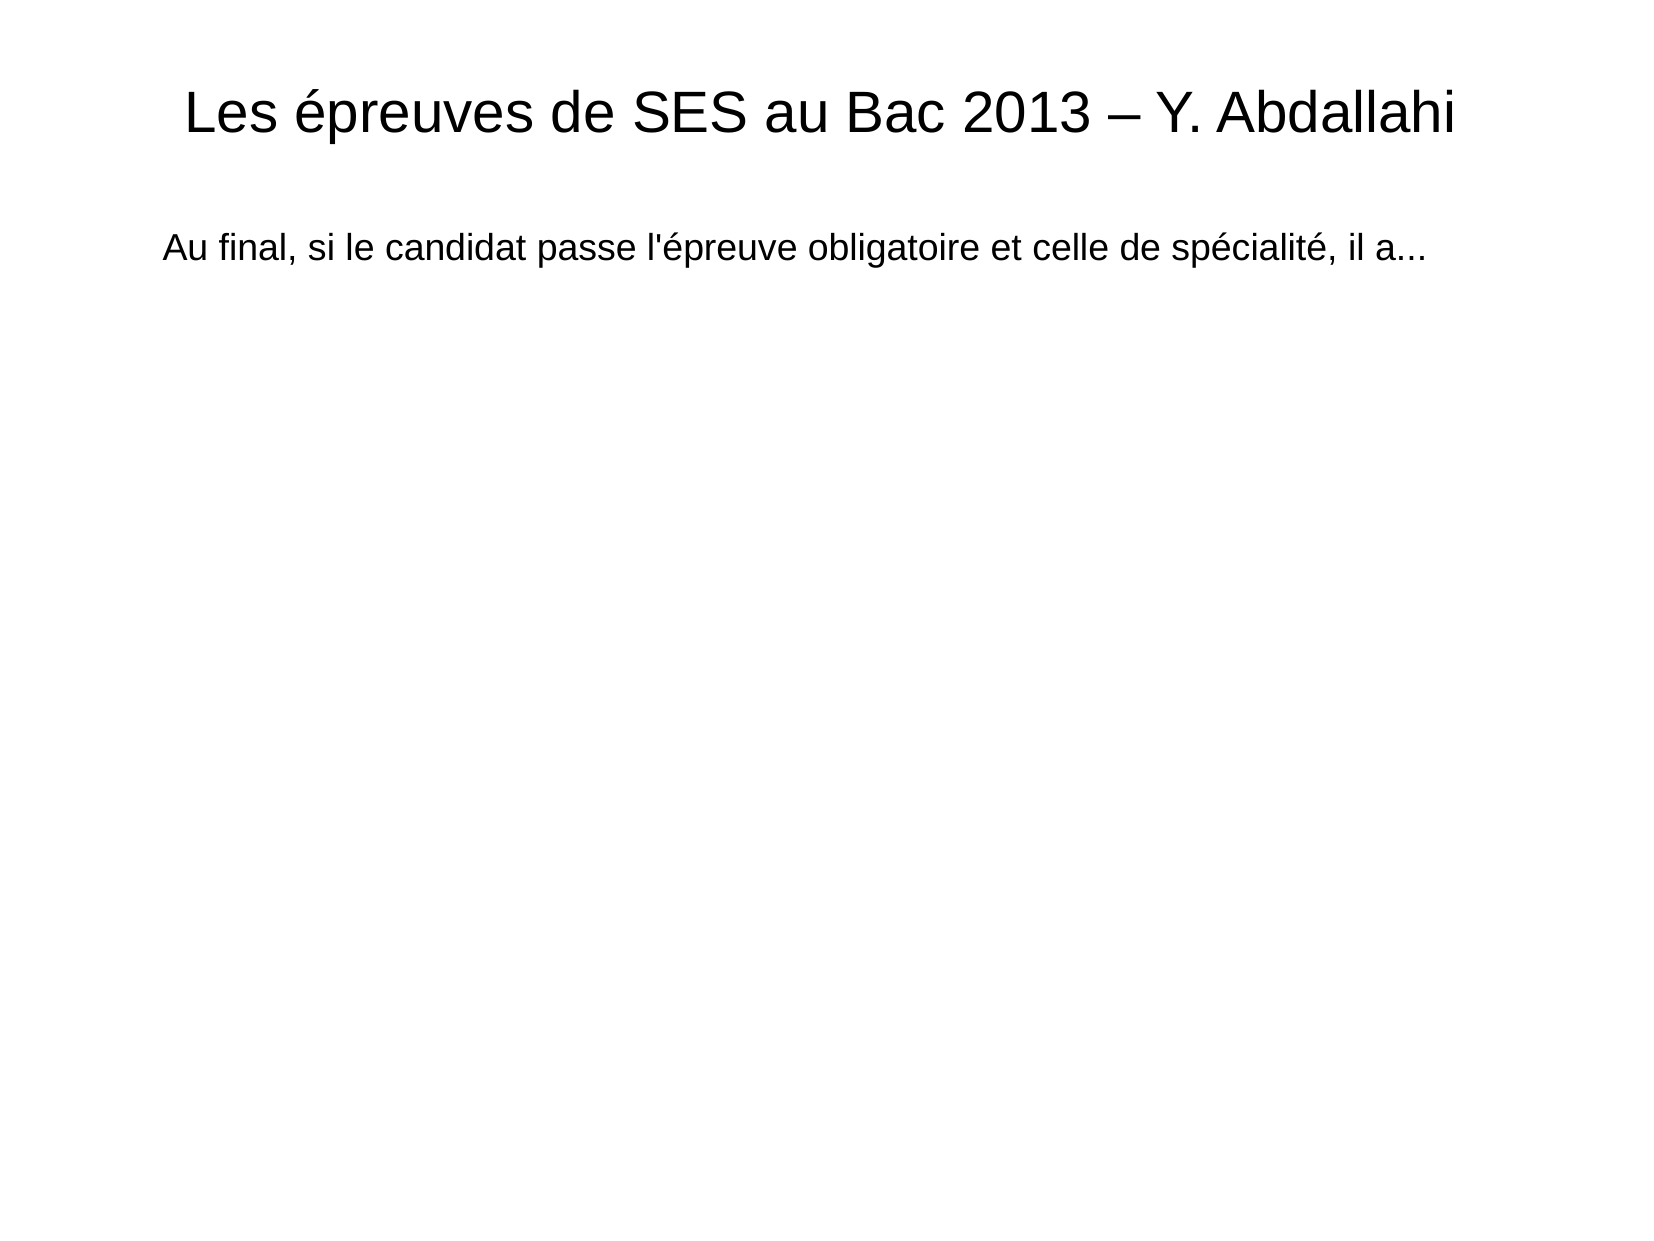

# Les épreuves de SES au Bac 2013 – Y. Abdallahi
Au final, si le candidat passe l'épreuve obligatoire et celle de spécialité, il a...